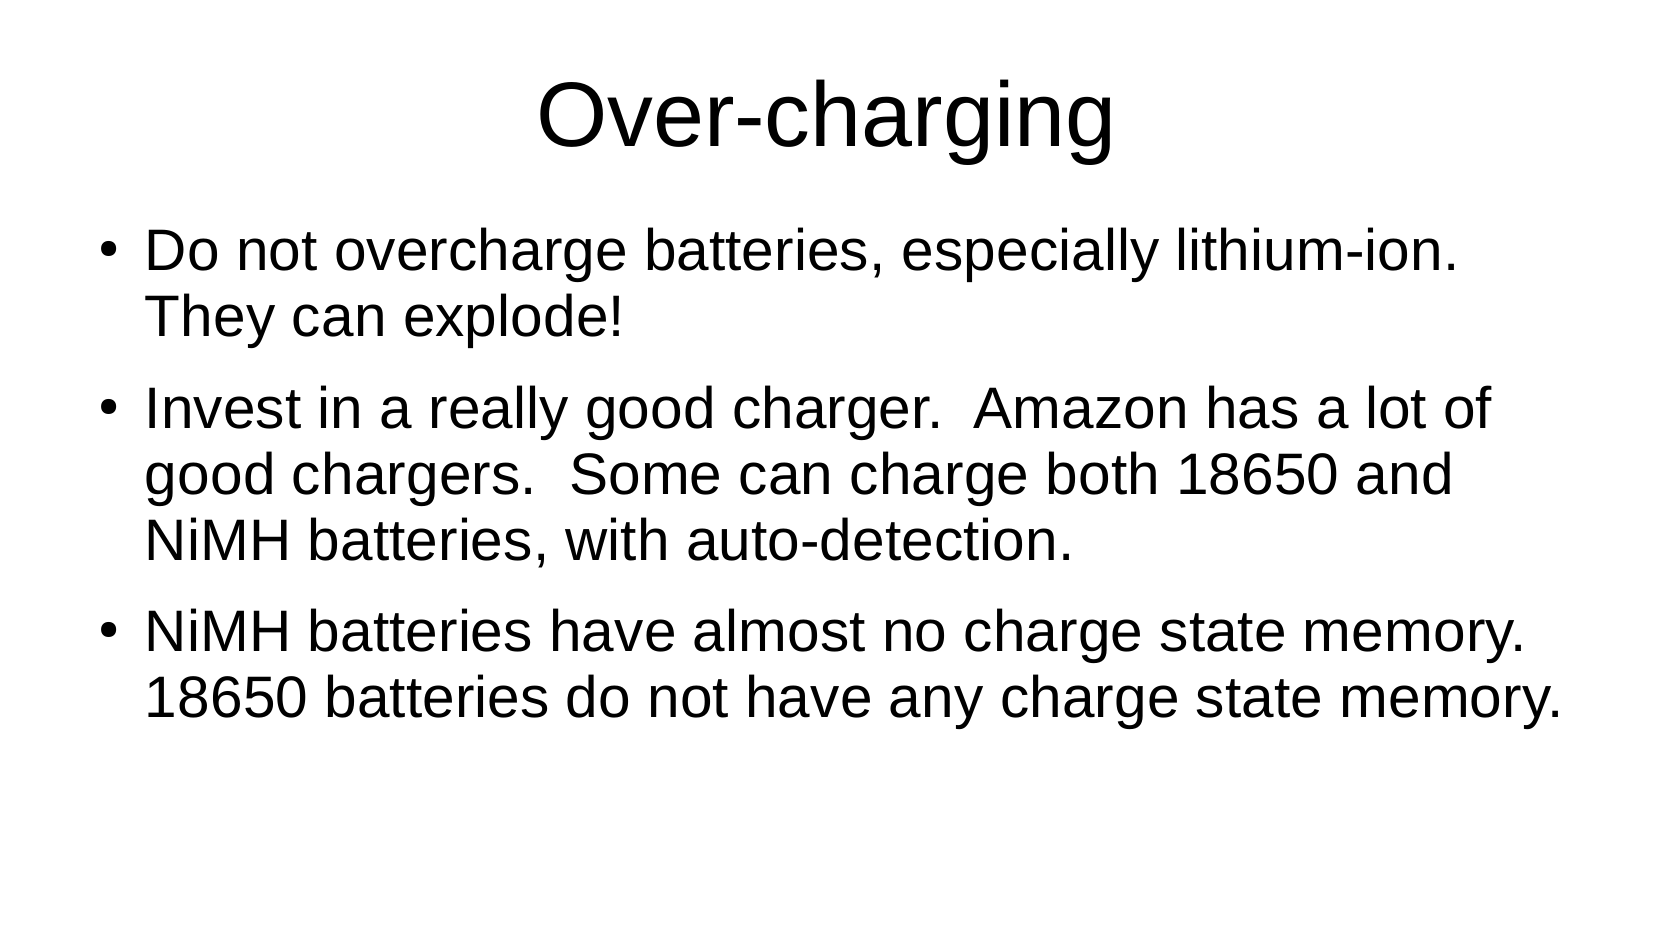

# Over-charging
Do not overcharge batteries, especially lithium-ion. They can explode!
Invest in a really good charger. Amazon has a lot of good chargers. Some can charge both 18650 and NiMH batteries, with auto-detection.
NiMH batteries have almost no charge state memory. 18650 batteries do not have any charge state memory.